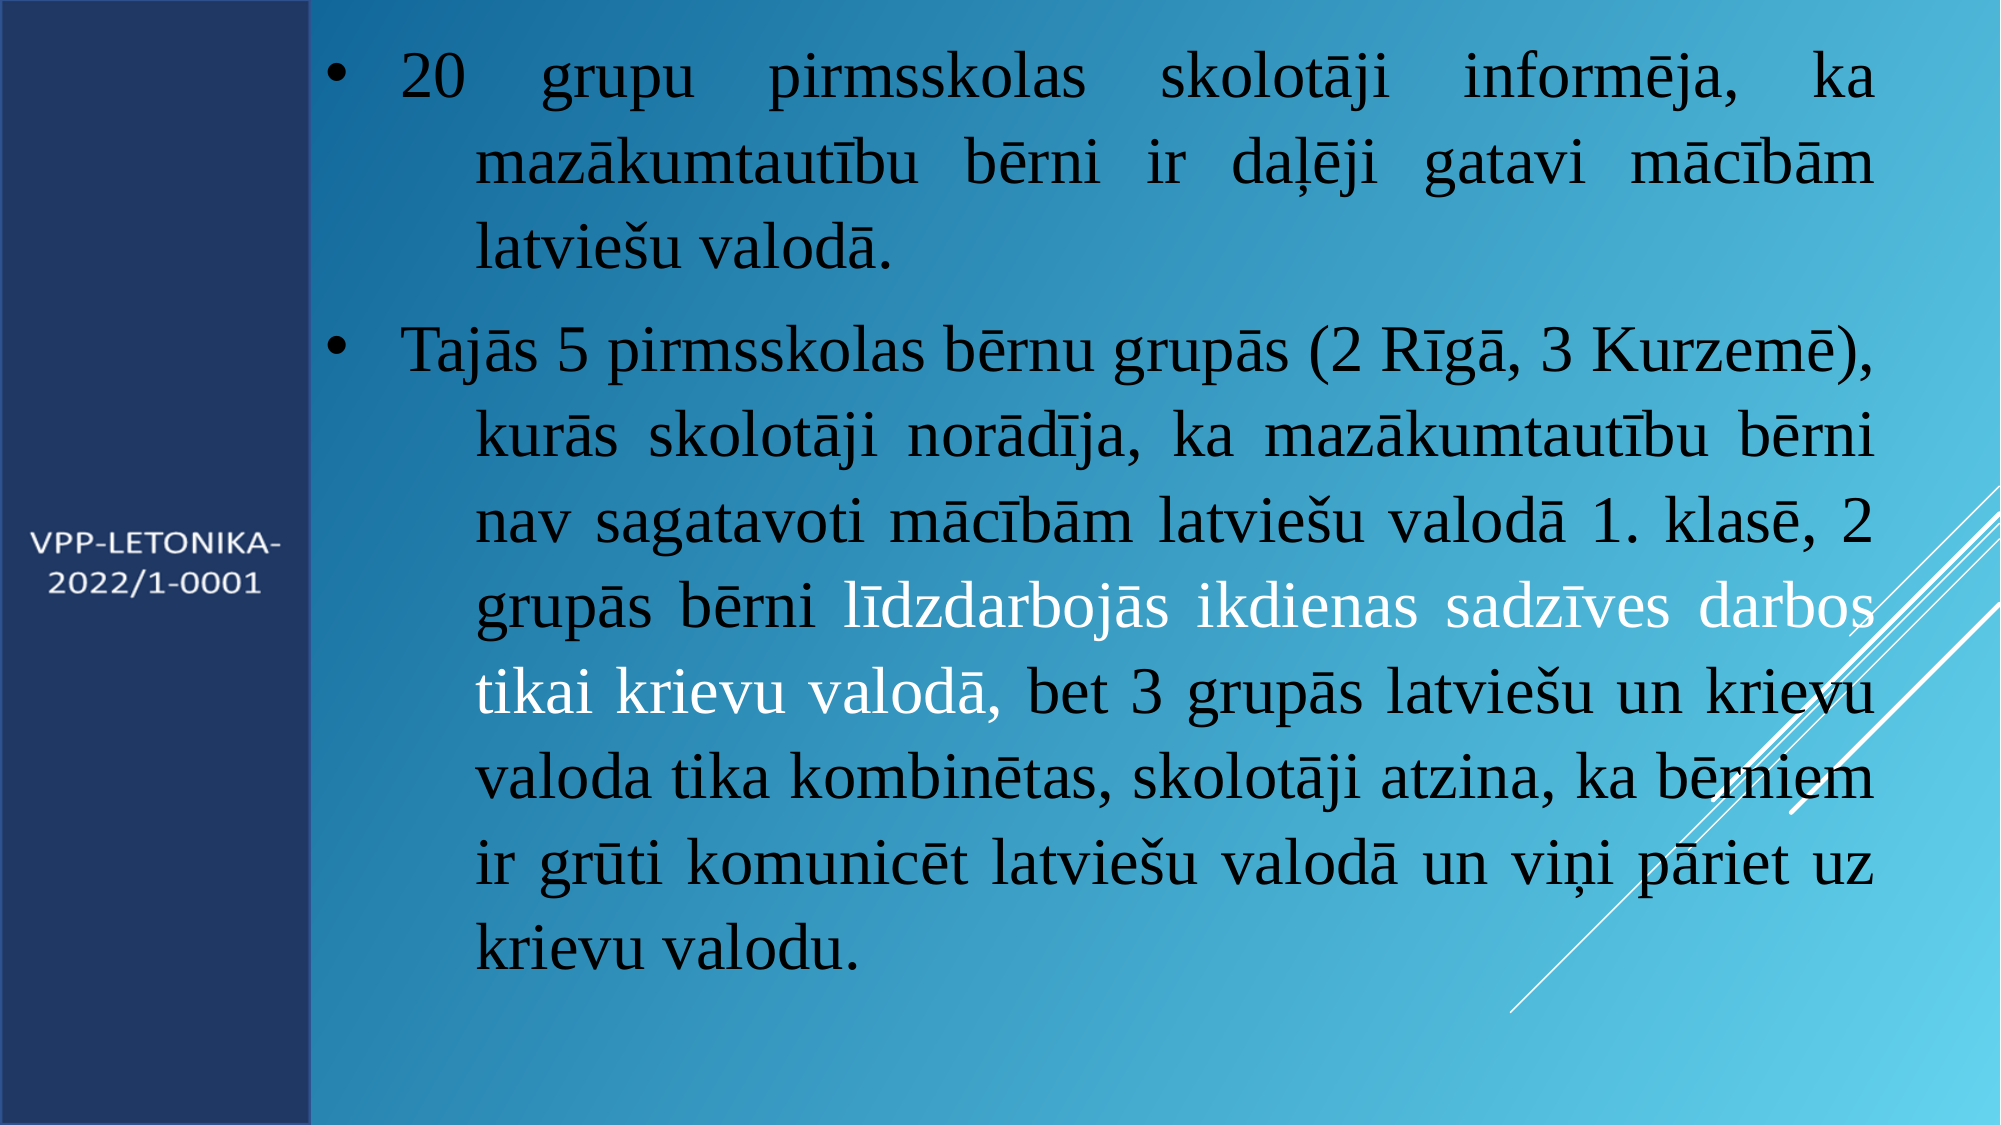

20 grupu pirmsskolas skolotāji informēja, ka mazākumtautību bērni ir daļēji gatavi mācībām latviešu valodā.
Tajās 5 pirmsskolas bērnu grupās (2 Rīgā, 3 Kurzemē), kurās skolotāji norādīja, ka mazākumtautību bērni nav sagatavoti mācībām latviešu valodā 1. klasē, 2 grupās bērni līdzdarbojās ikdienas sadzīves darbos tikai krievu valodā, bet 3 grupās latviešu un krievu valoda tika kombinētas, skolotāji atzina, ka bērniem ir grūti komunicēt latviešu valodā un viņi pāriet uz krievu valodu.